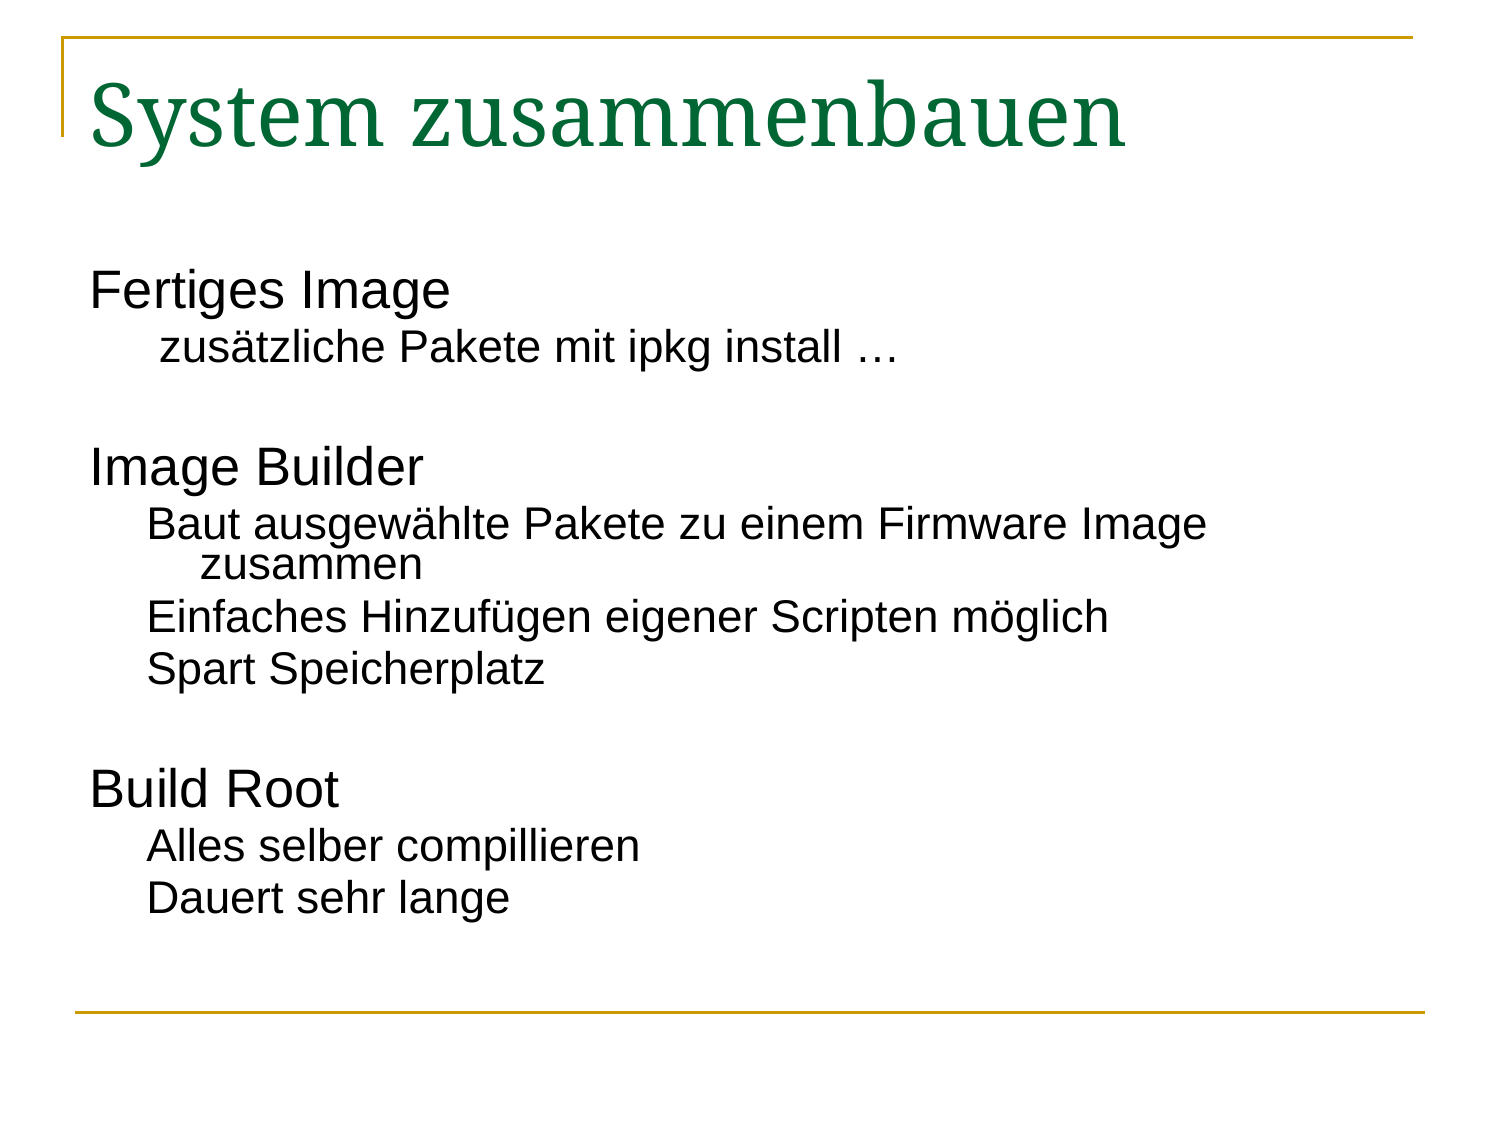

# System zusammenbauen
Fertiges Image
 zusätzliche Pakete mit ipkg install …
Image Builder
Baut ausgewählte Pakete zu einem Firmware Image zusammen
Einfaches Hinzufügen eigener Scripten möglich
Spart Speicherplatz
Build Root
Alles selber compillieren
Dauert sehr lange